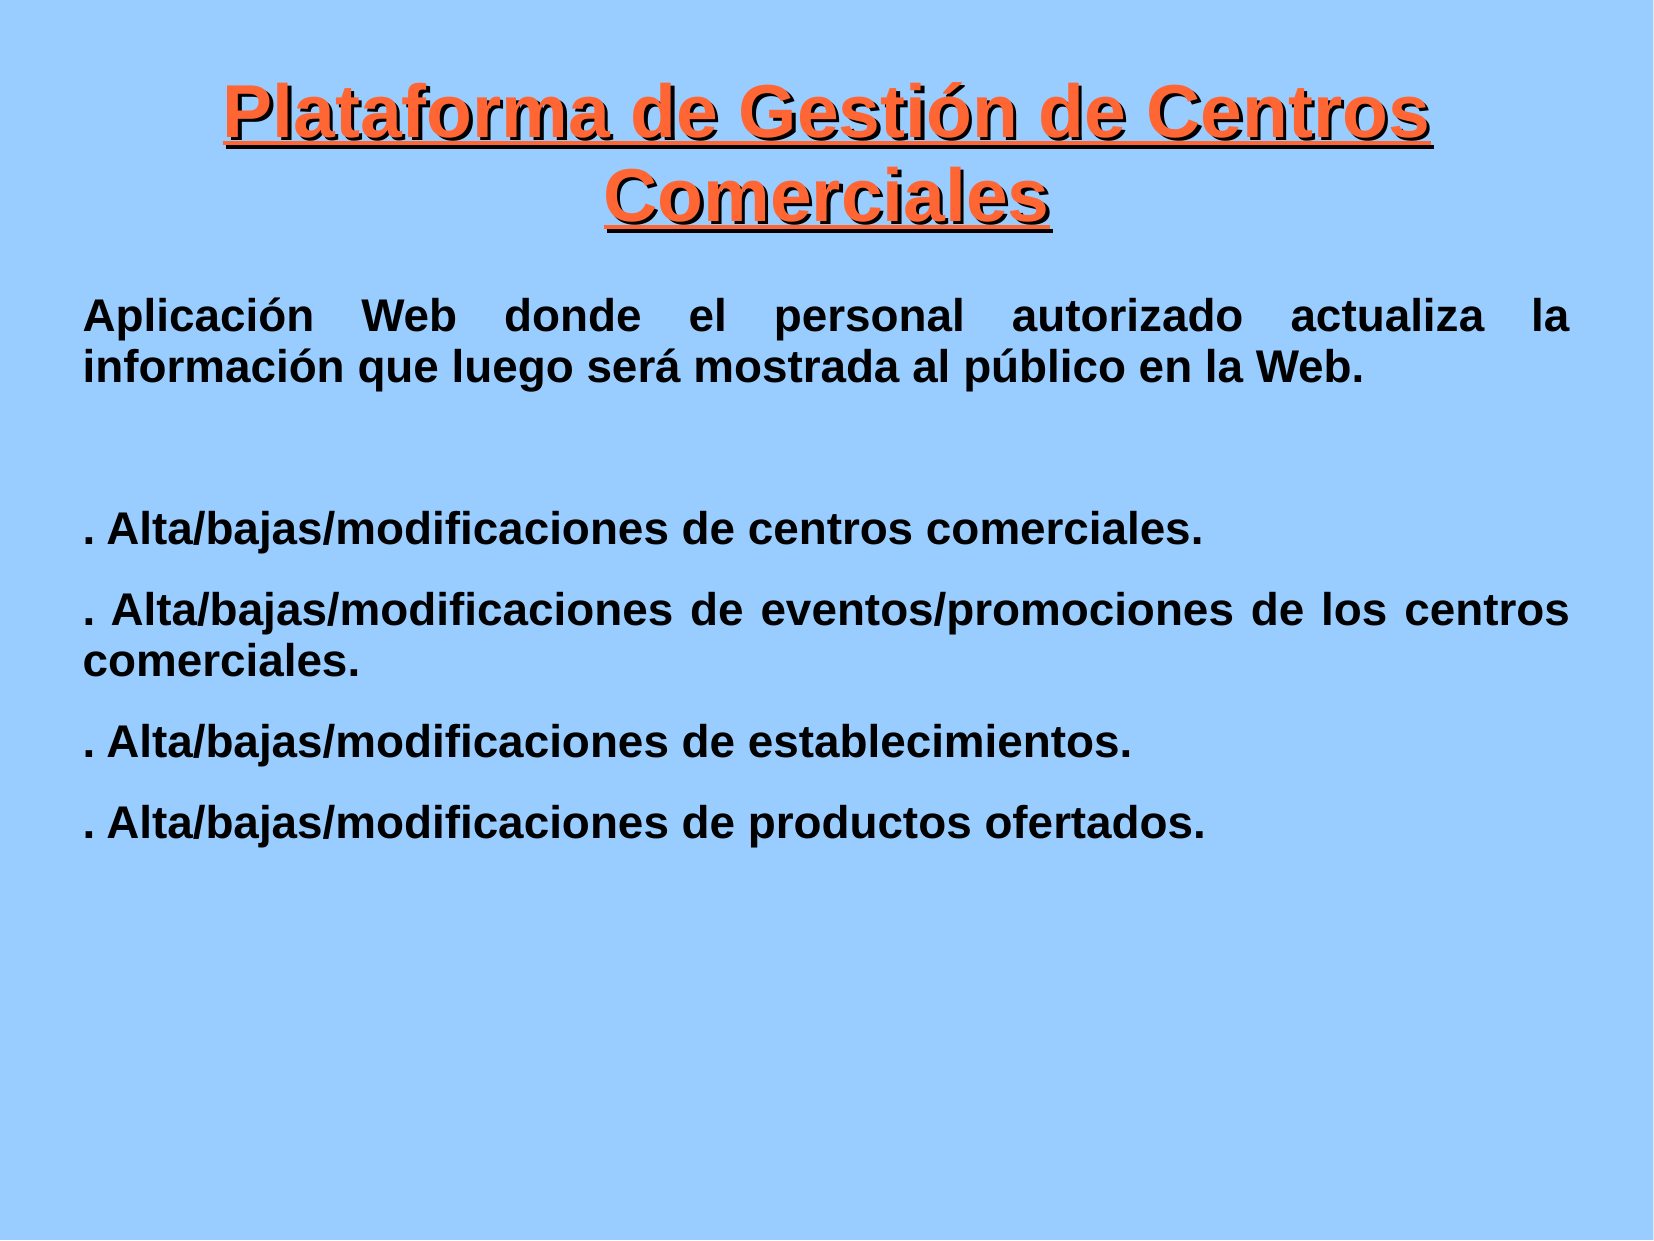

# Plataforma de Gestión de Centros Comerciales
Aplicación Web donde el personal autorizado actualiza la información que luego será mostrada al público en la Web.
. Alta/bajas/modificaciones de centros comerciales.
. Alta/bajas/modificaciones de eventos/promociones de los centros comerciales.
. Alta/bajas/modificaciones de establecimientos.
. Alta/bajas/modificaciones de productos ofertados.